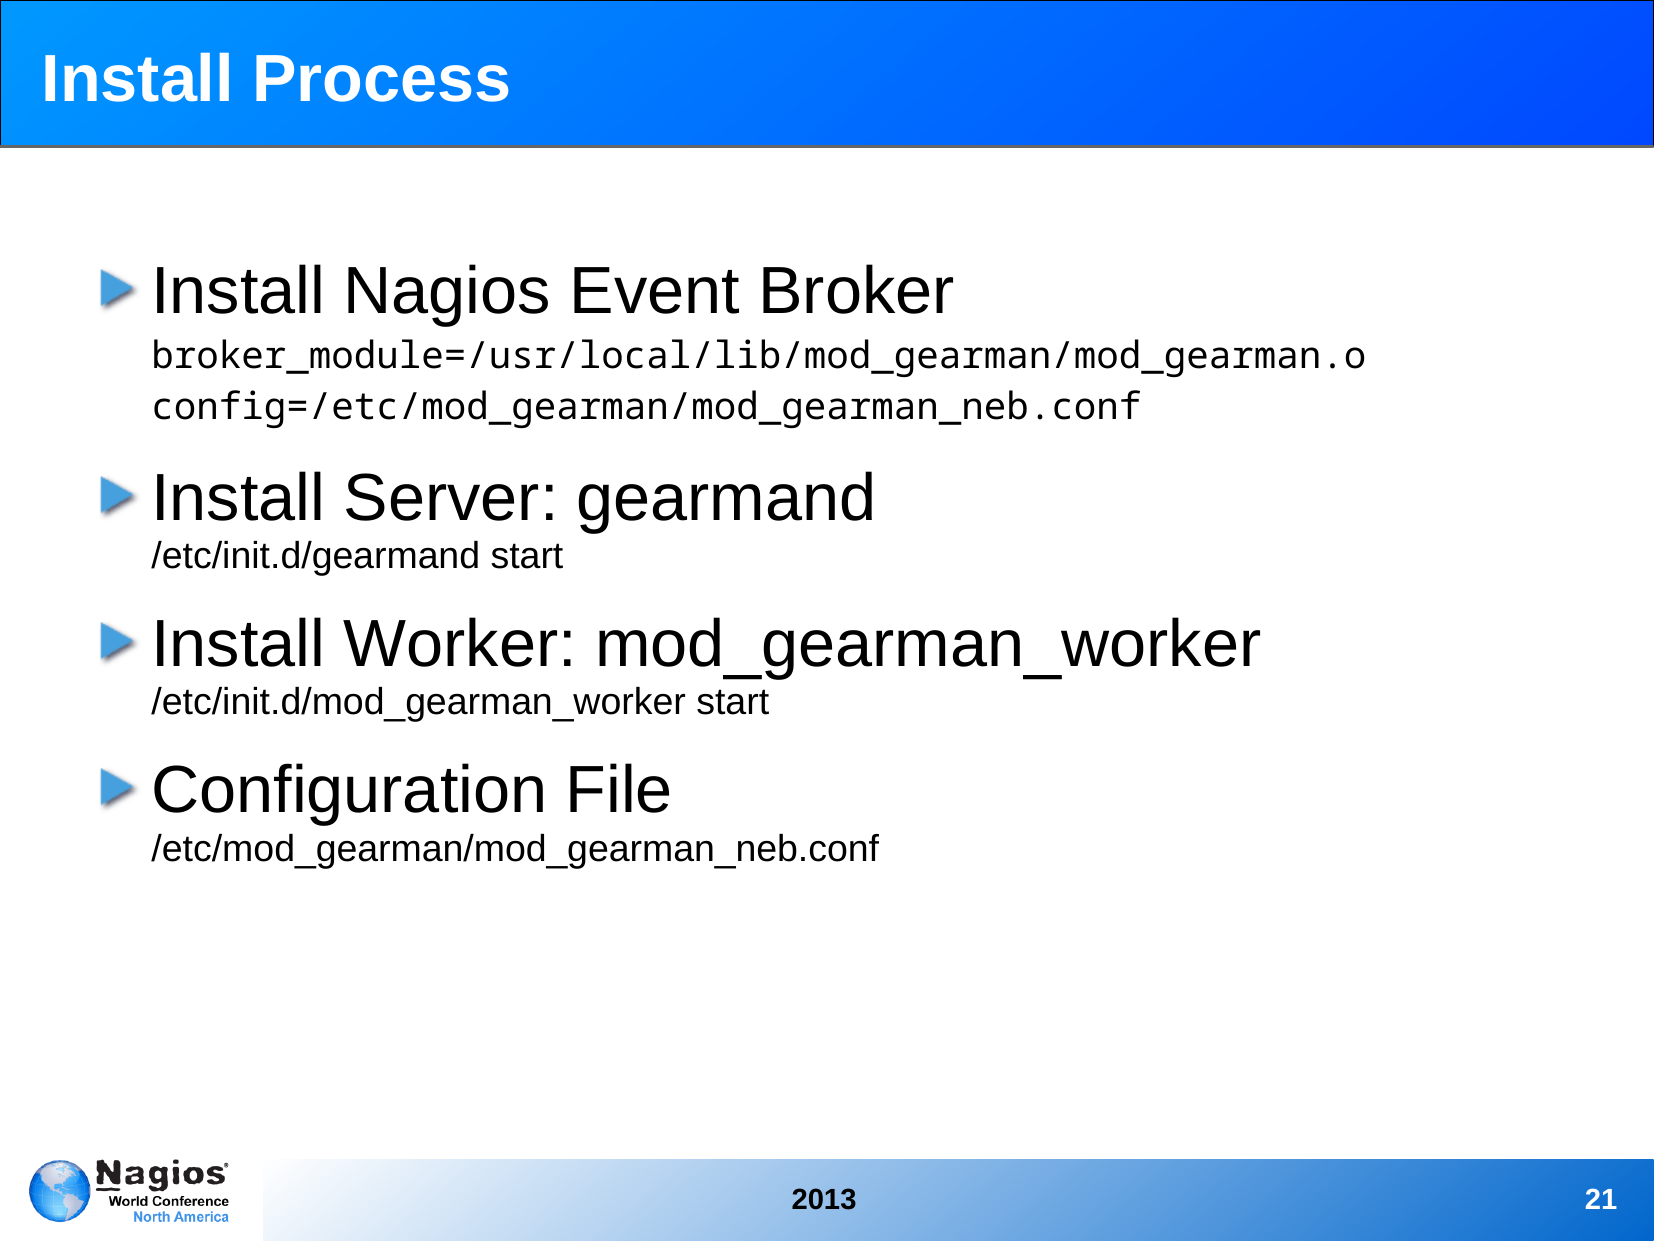

# Install Process
Install Nagios Event Broker
broker_module=/usr/local/lib/mod_gearman/mod_gearman.o config=/etc/mod_gearman/mod_gearman_neb.conf
Install Server: gearmand
/etc/init.d/gearmand start
Install Worker: mod_gearman_worker
/etc/init.d/mod_gearman_worker start
Configuration File
/etc/mod_gearman/mod_gearman_neb.conf
2011
21